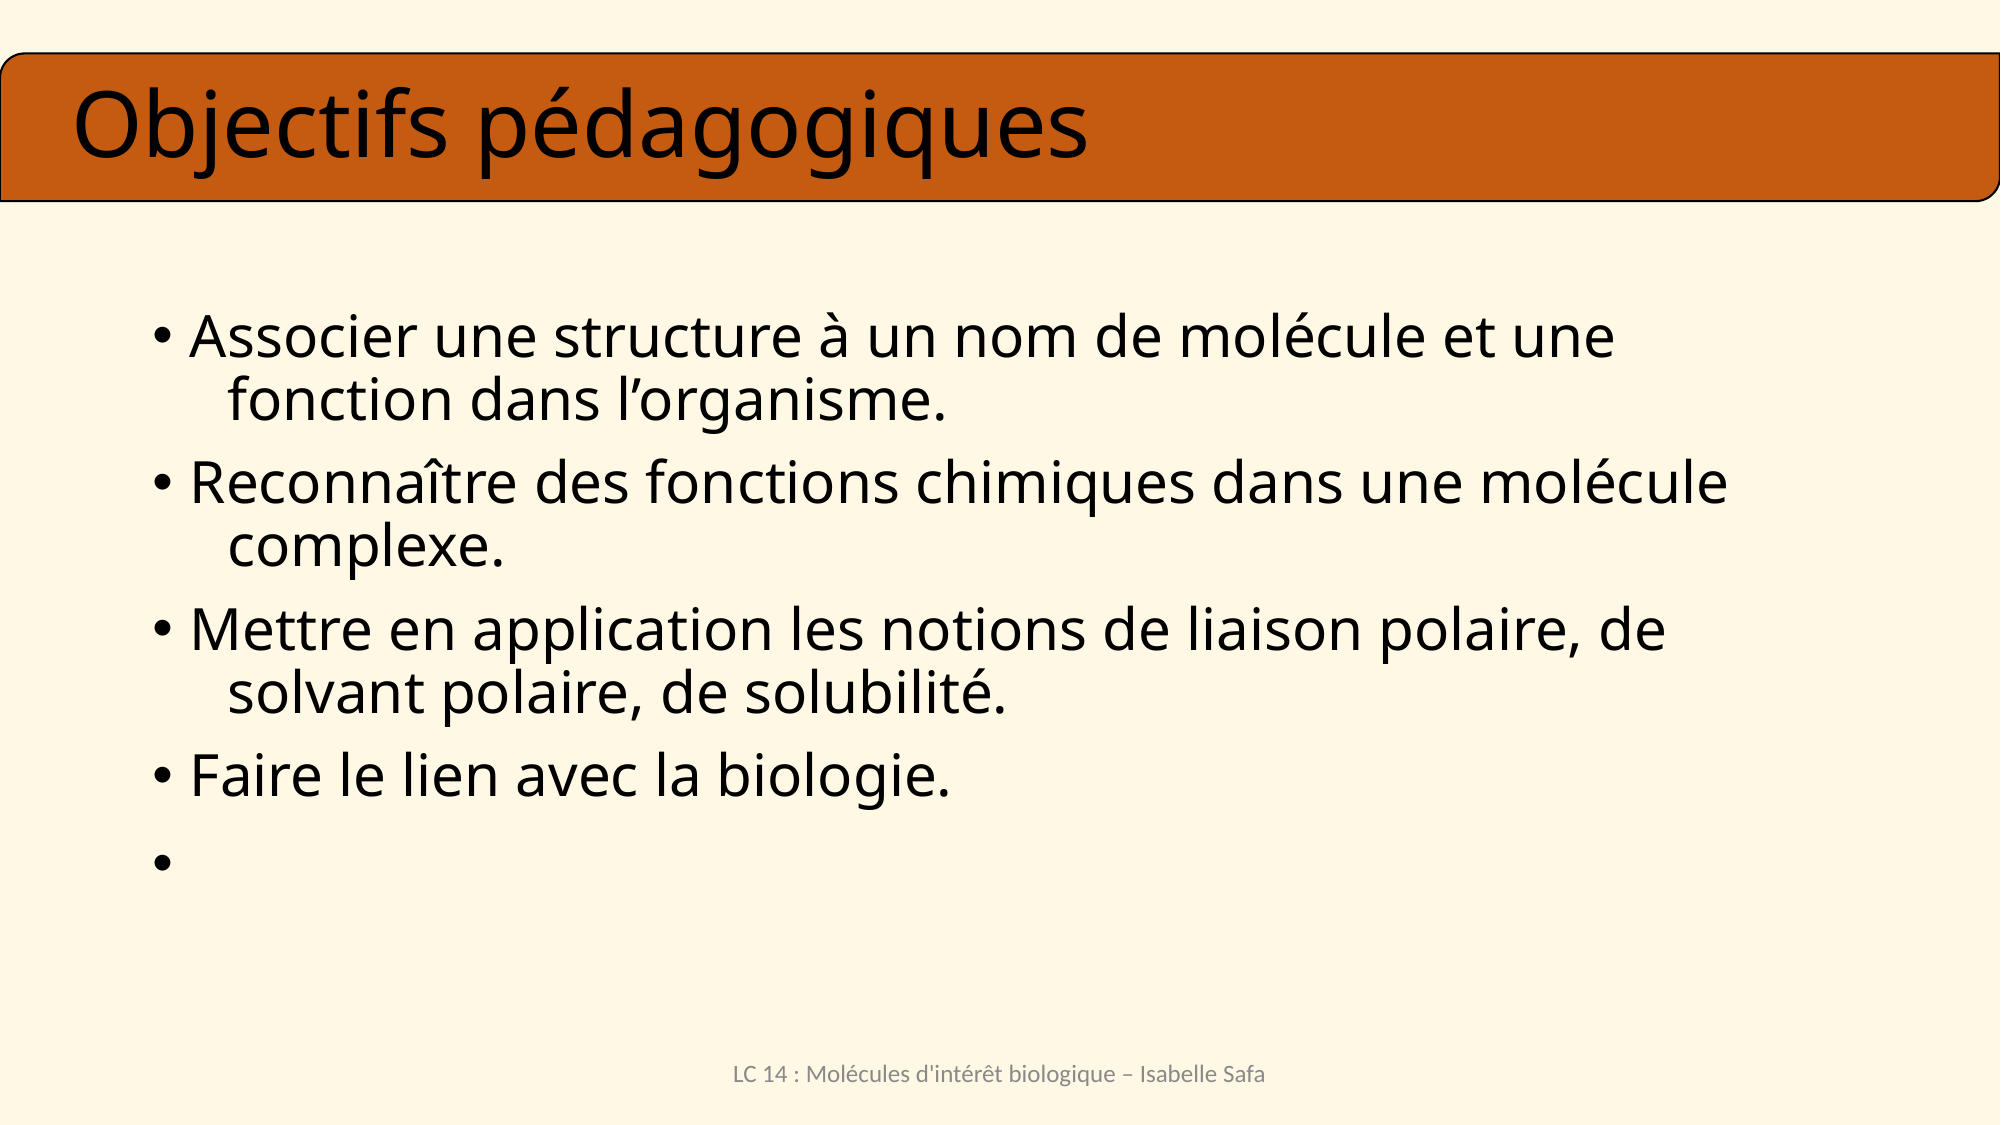

# Objectifs pédagogiques
Associer une structure à un nom de molécule et une fonction dans l’organisme.
Reconnaître des fonctions chimiques dans une molécule complexe.
Mettre en application les notions de liaison polaire, de solvant polaire, de solubilité.
Faire le lien avec la biologie.
LC 14 : Molécules d'intérêt biologique – Isabelle Safa